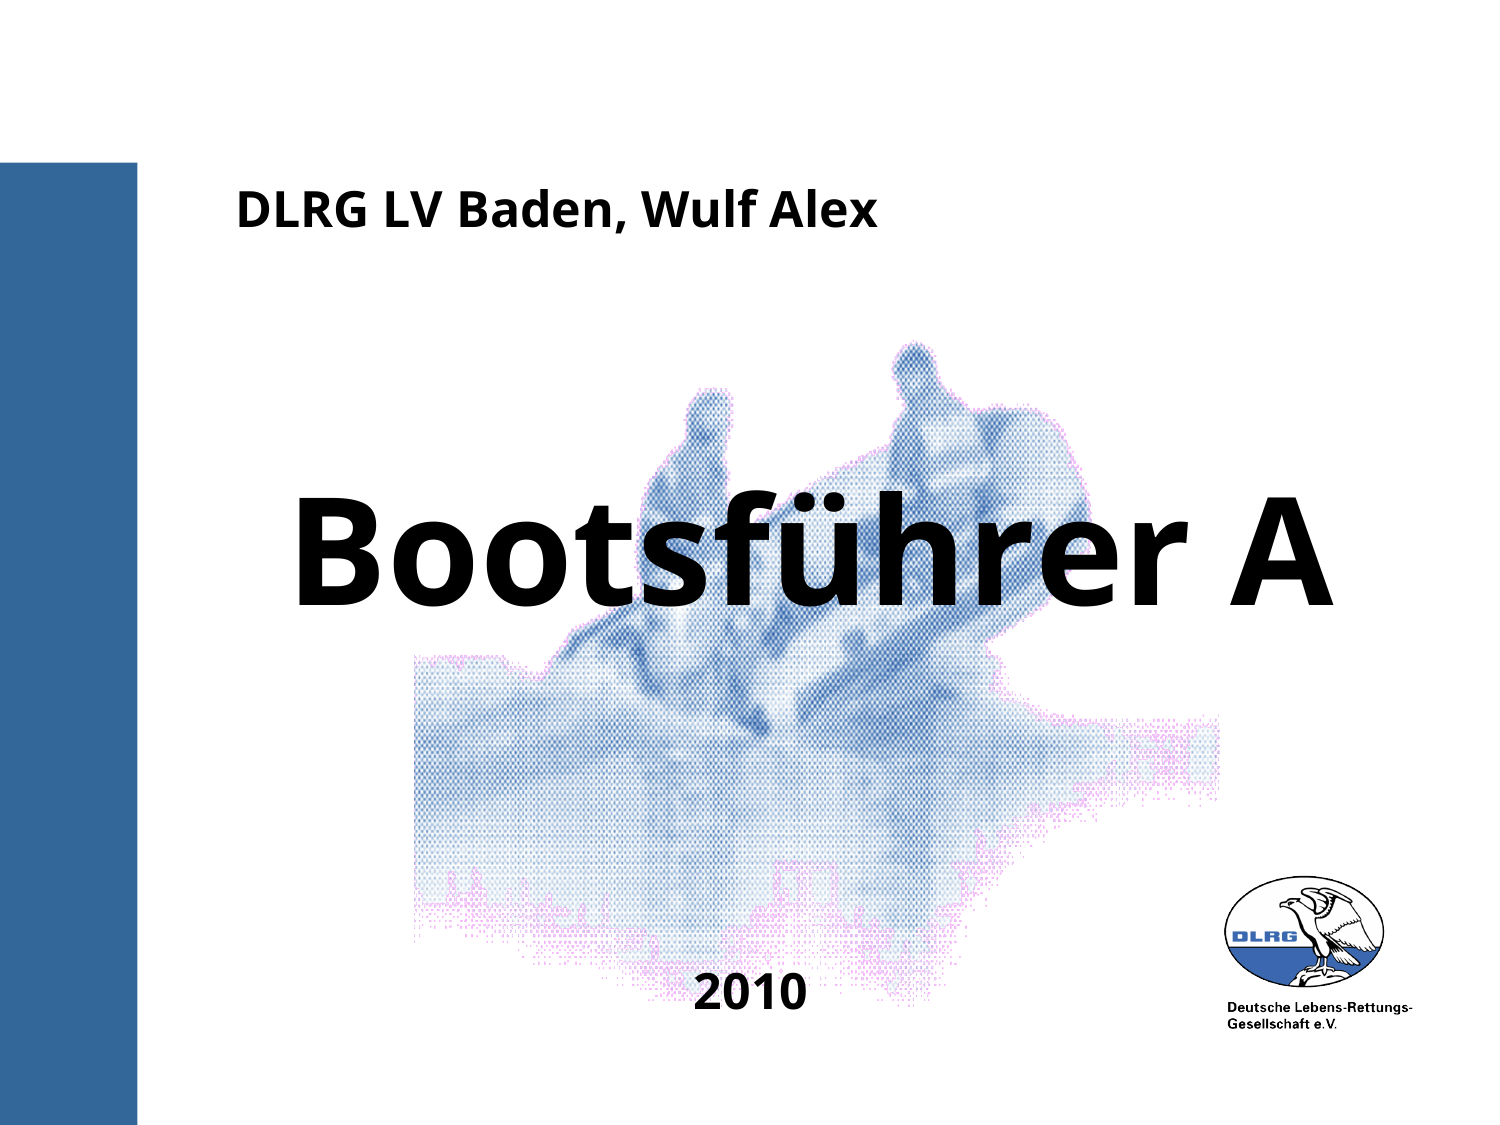

DLRG LV Baden, Wulf Alex
# Bootsführer A
2010